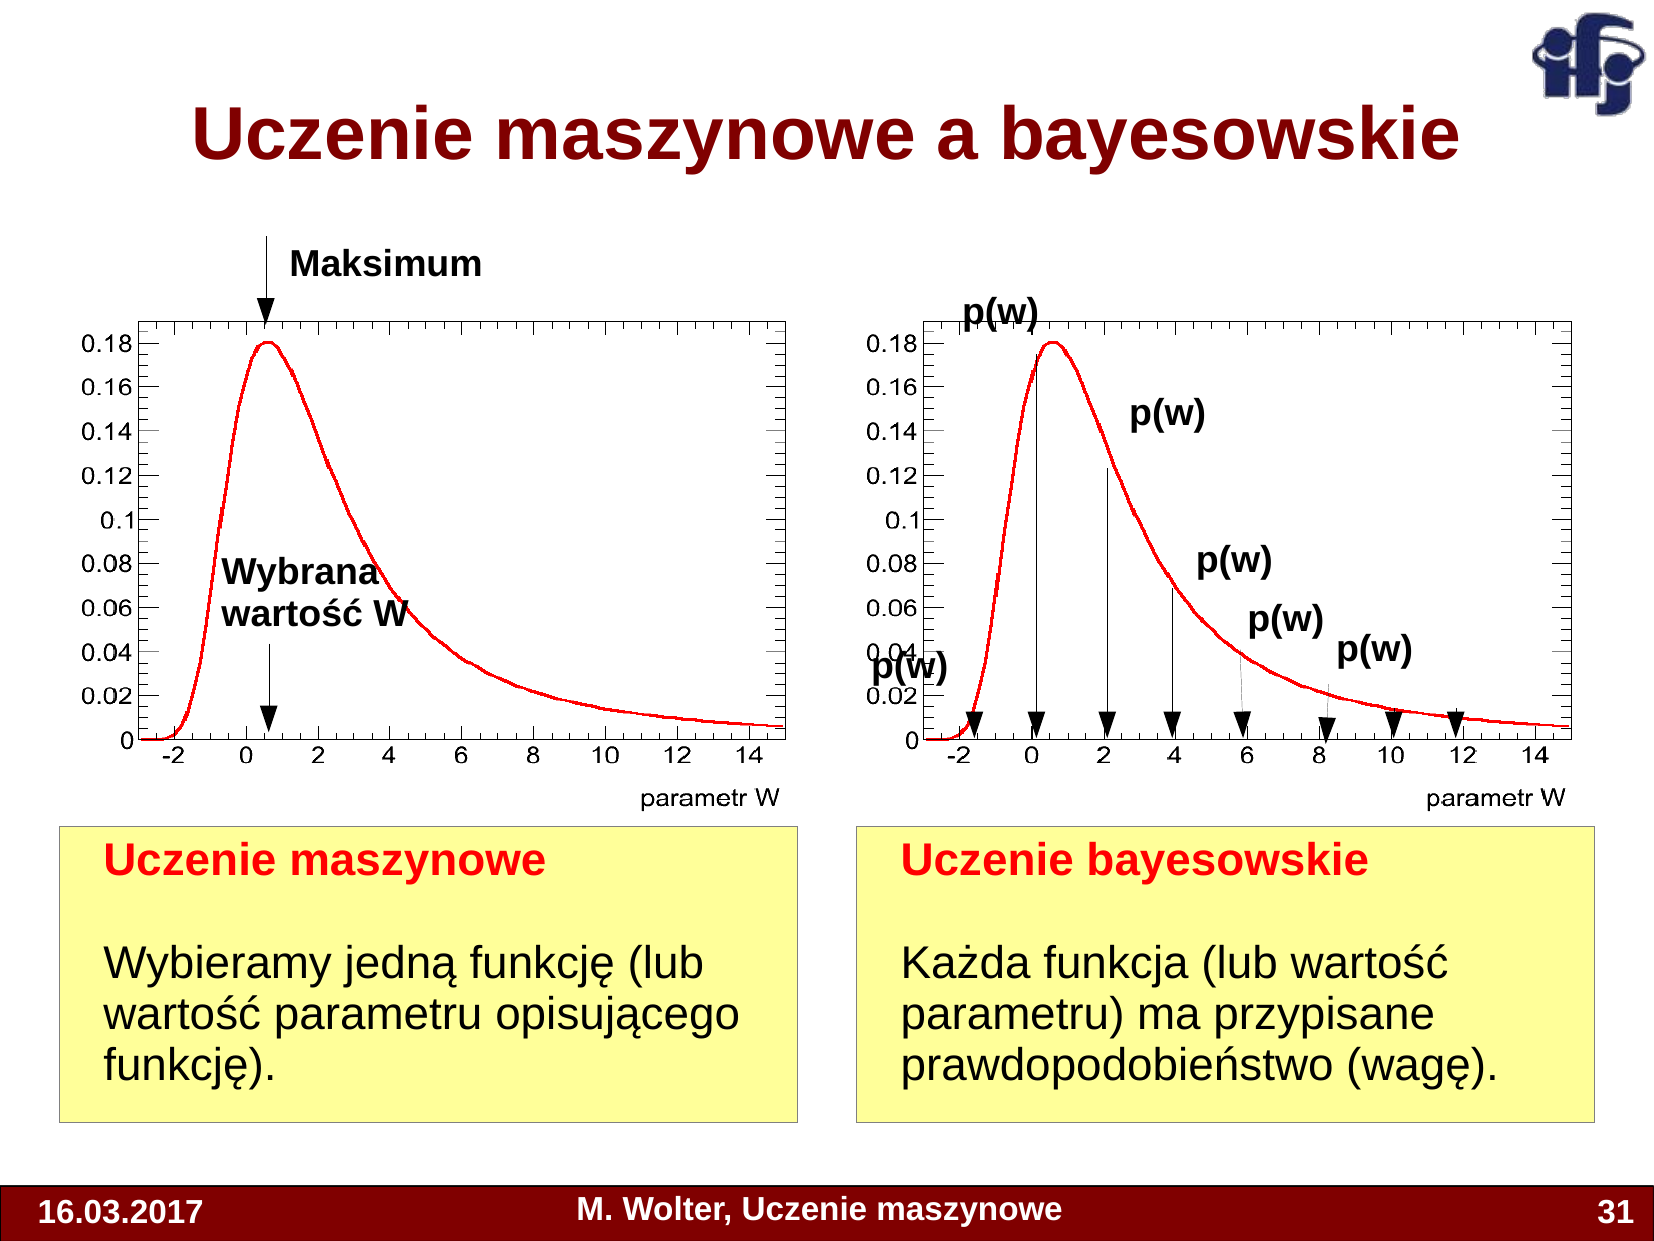

# Uczenie maszynowe a bayesowskie
Maksimum
p(w)
p(w)
p(w)
Wybrana
wartość W
p(w)
p(w)
p(w)
Uczenie maszynowe
Wybieramy jedną funkcję (lub wartość parametru opisującego funkcję).
Uczenie bayesowskie
Każda funkcja (lub wartość parametru) ma przypisane prawdopodobieństwo (wagę).
31.03.2009
Multivariate analysis, Marcin Wolter